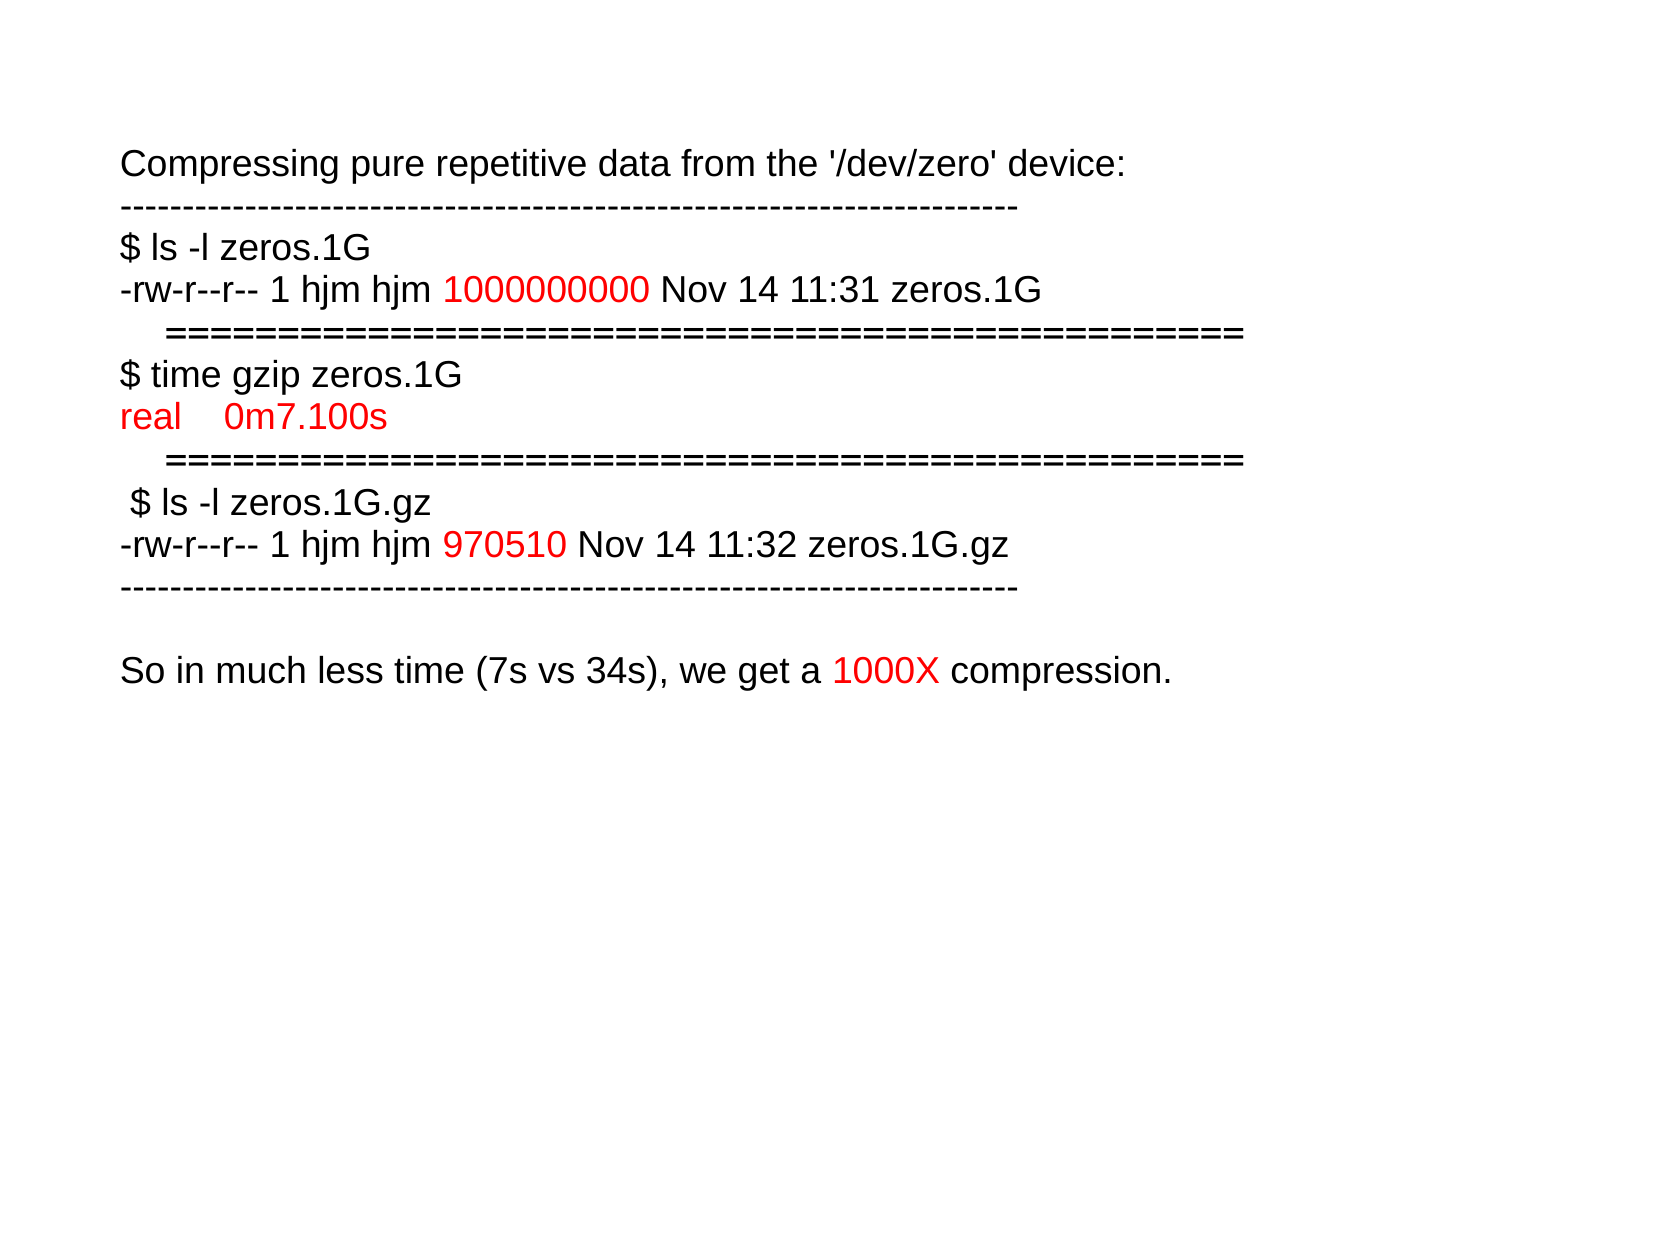

Compressing pure repetitive data from the '/dev/zero' device:
------------------------------------------------------------------------
$ ls -l zeros.1G
-rw-r--r-- 1 hjm hjm 1000000000 Nov 14 11:31 zeros.1G
 ================================================
$ time gzip zeros.1G
real 0m7.100s
 ================================================
 $ ls -l zeros.1G.gz
-rw-r--r-- 1 hjm hjm 970510 Nov 14 11:32 zeros.1G.gz
------------------------------------------------------------------------
So in much less time (7s vs 34s), we get a 1000X compression.